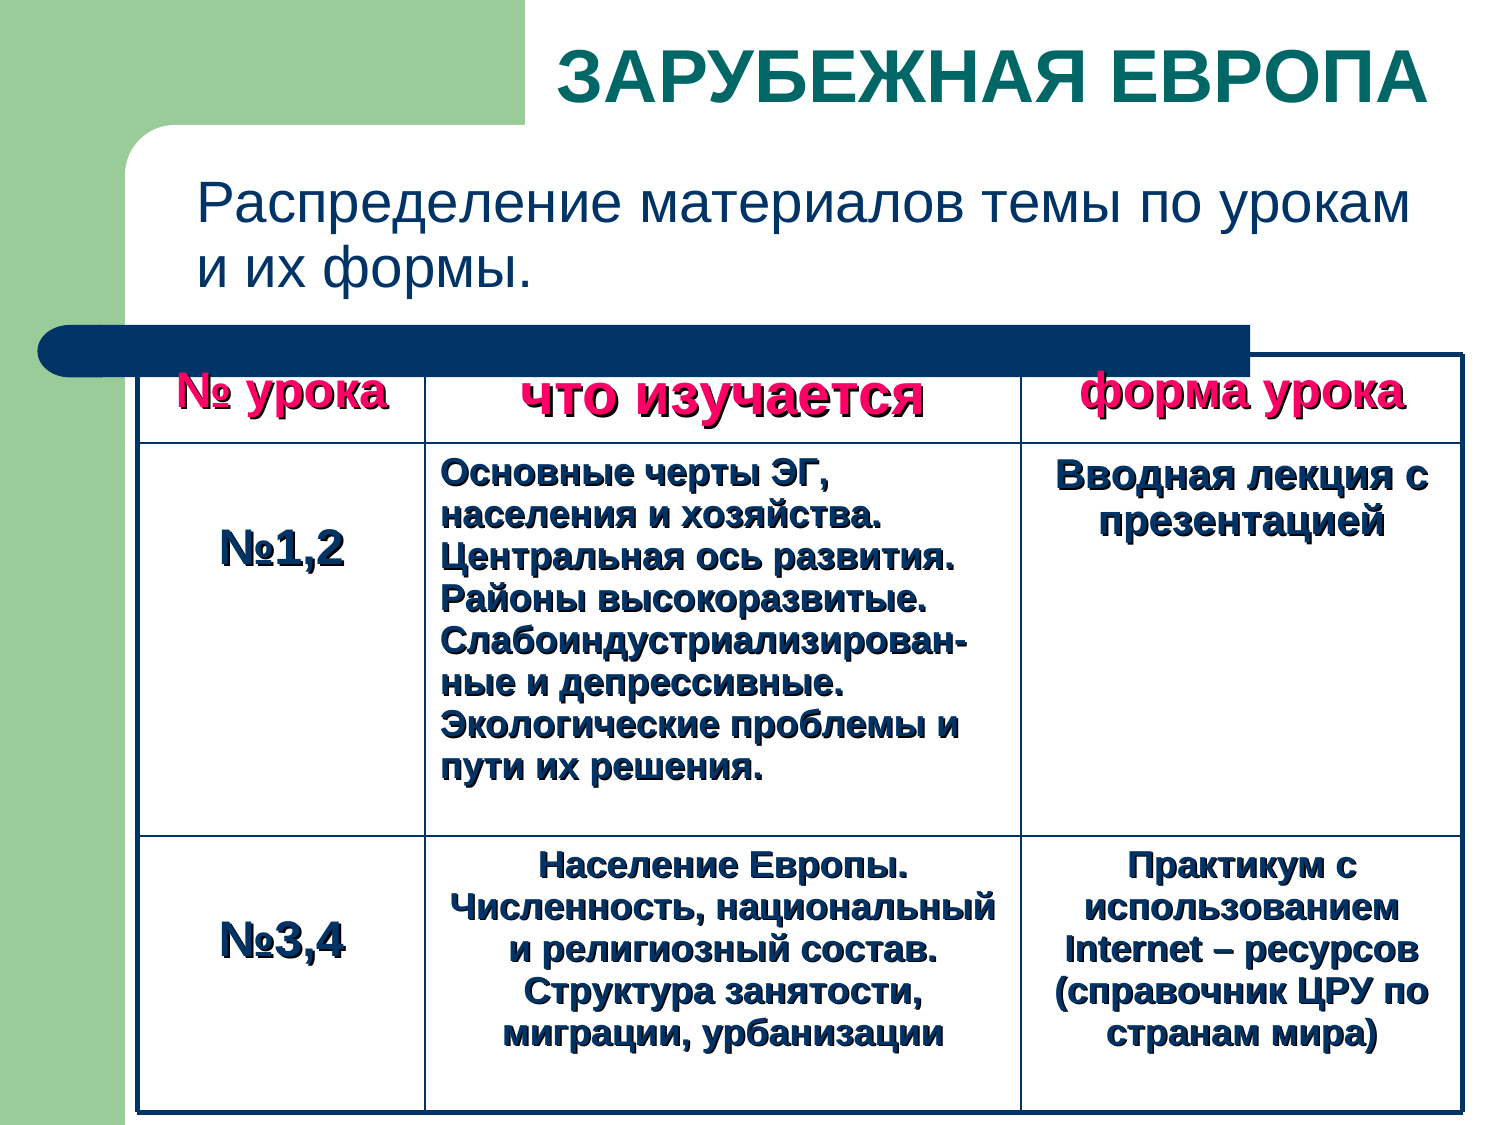

# ЗАРУБЕЖНАЯ ЕВРОПА
	Распределение материалов темы по урокам и их формы.
№ урока
что изучается
форма урока
№1,2
Основные черты ЭГ, населения и хозяйства. Центральная ось развития. Районы высокоразвитые. Слабоиндустриализирован-ные и депрессивные. Экологические проблемы и пути их решения.
Вводная лекция с презентацией
№3,4
Население Европы. Численность, национальный и религиозный состав. Структура занятости, миграции, урбанизации
Практикум с использованием Internet – ресурсов (справочник ЦРУ по странам мира)